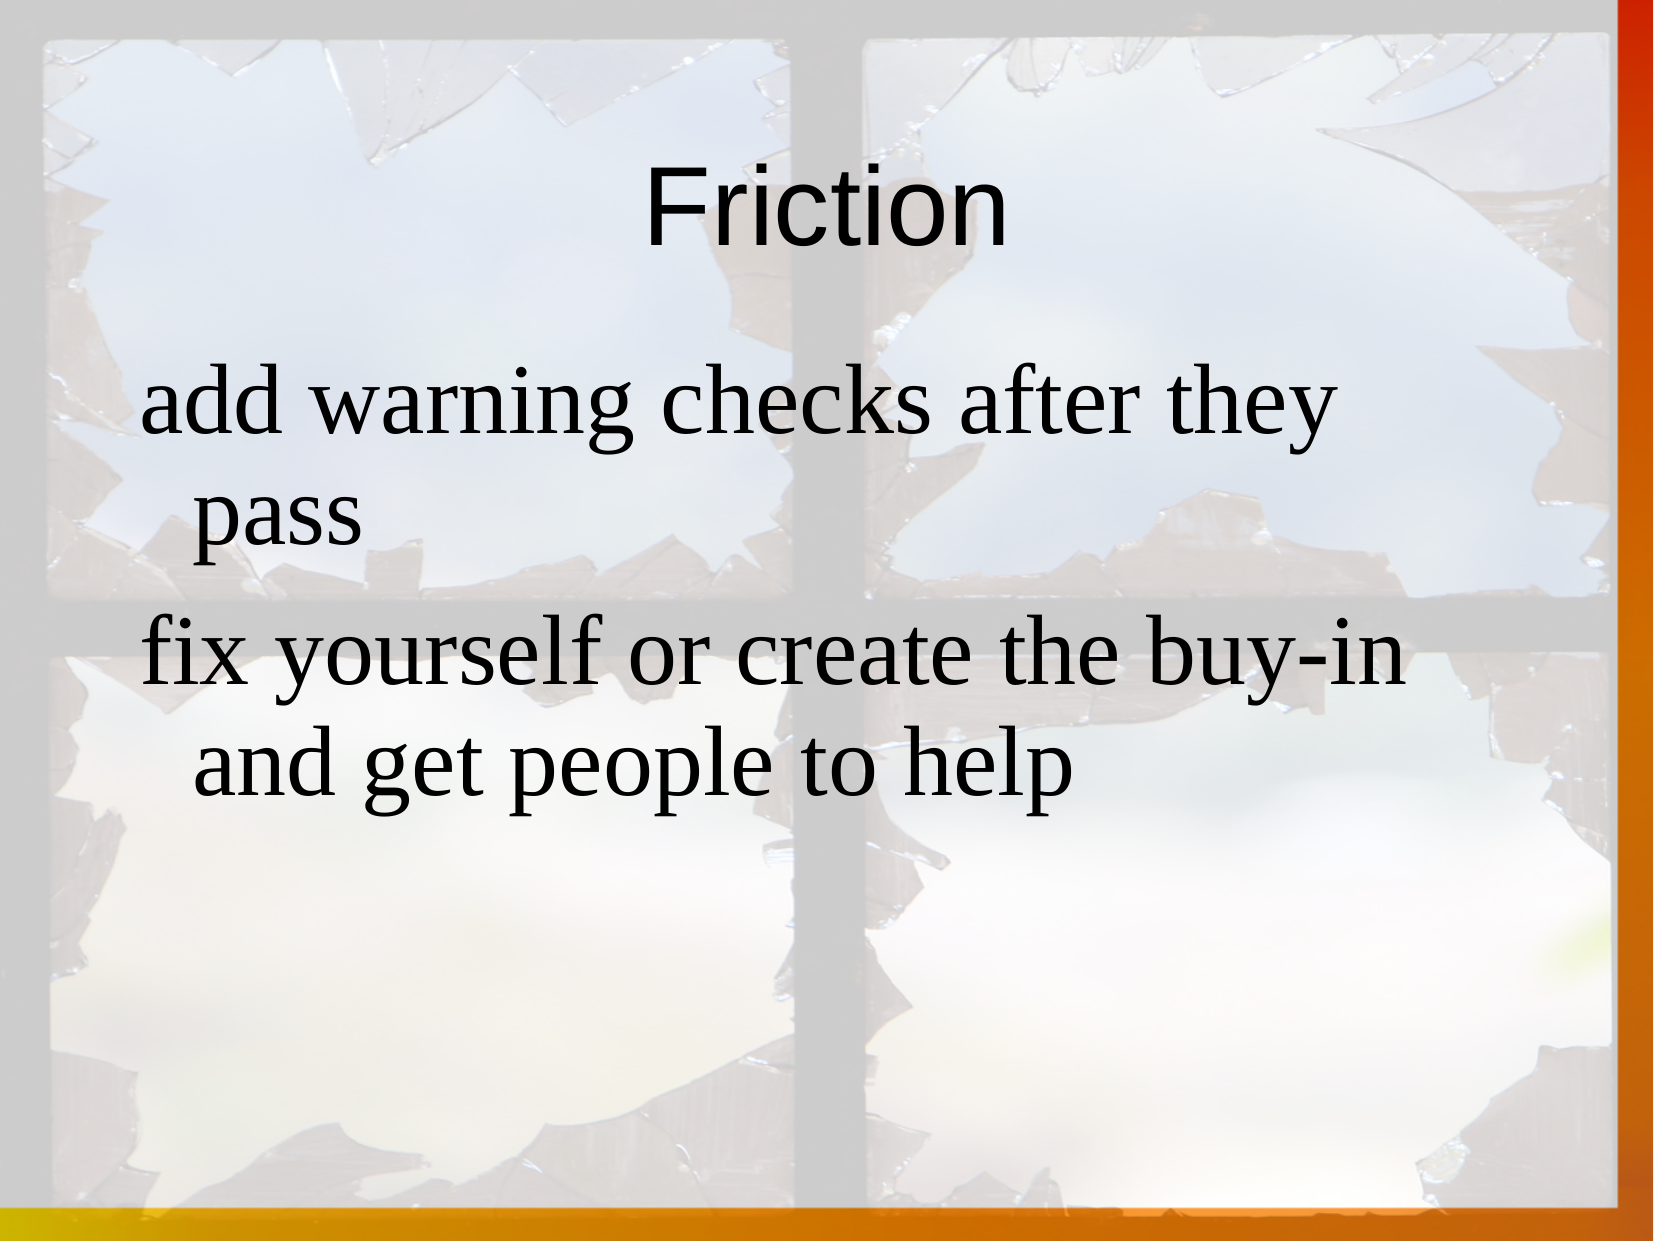

# Friction
add warning checks after they pass
fix yourself or create the buy-in and get people to help